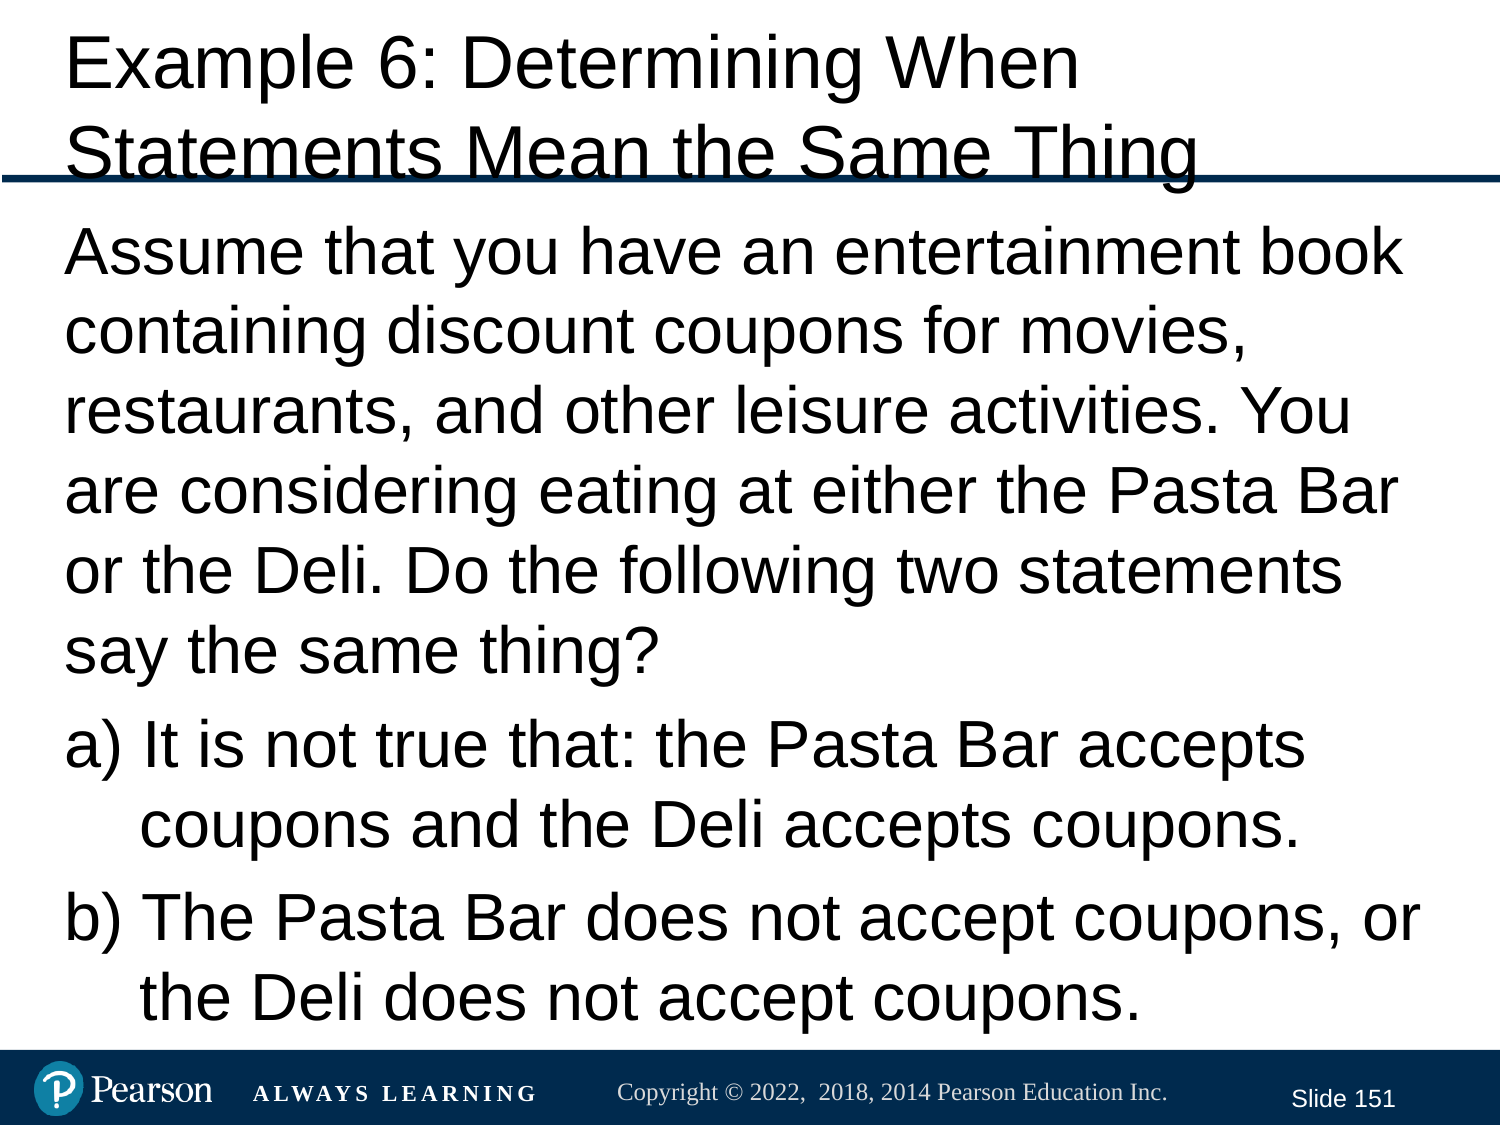

# Example 6: Determining When Statements Mean the Same Thing
Assume that you have an entertainment book containing discount coupons for movies, restaurants, and other leisure activities. You are considering eating at either the Pasta Bar or the Deli. Do the following two statements say the same thing?
a) It is not true that: the Pasta Bar accepts coupons and the Deli accepts coupons.
b) The Pasta Bar does not accept coupons, or the Deli does not accept coupons.